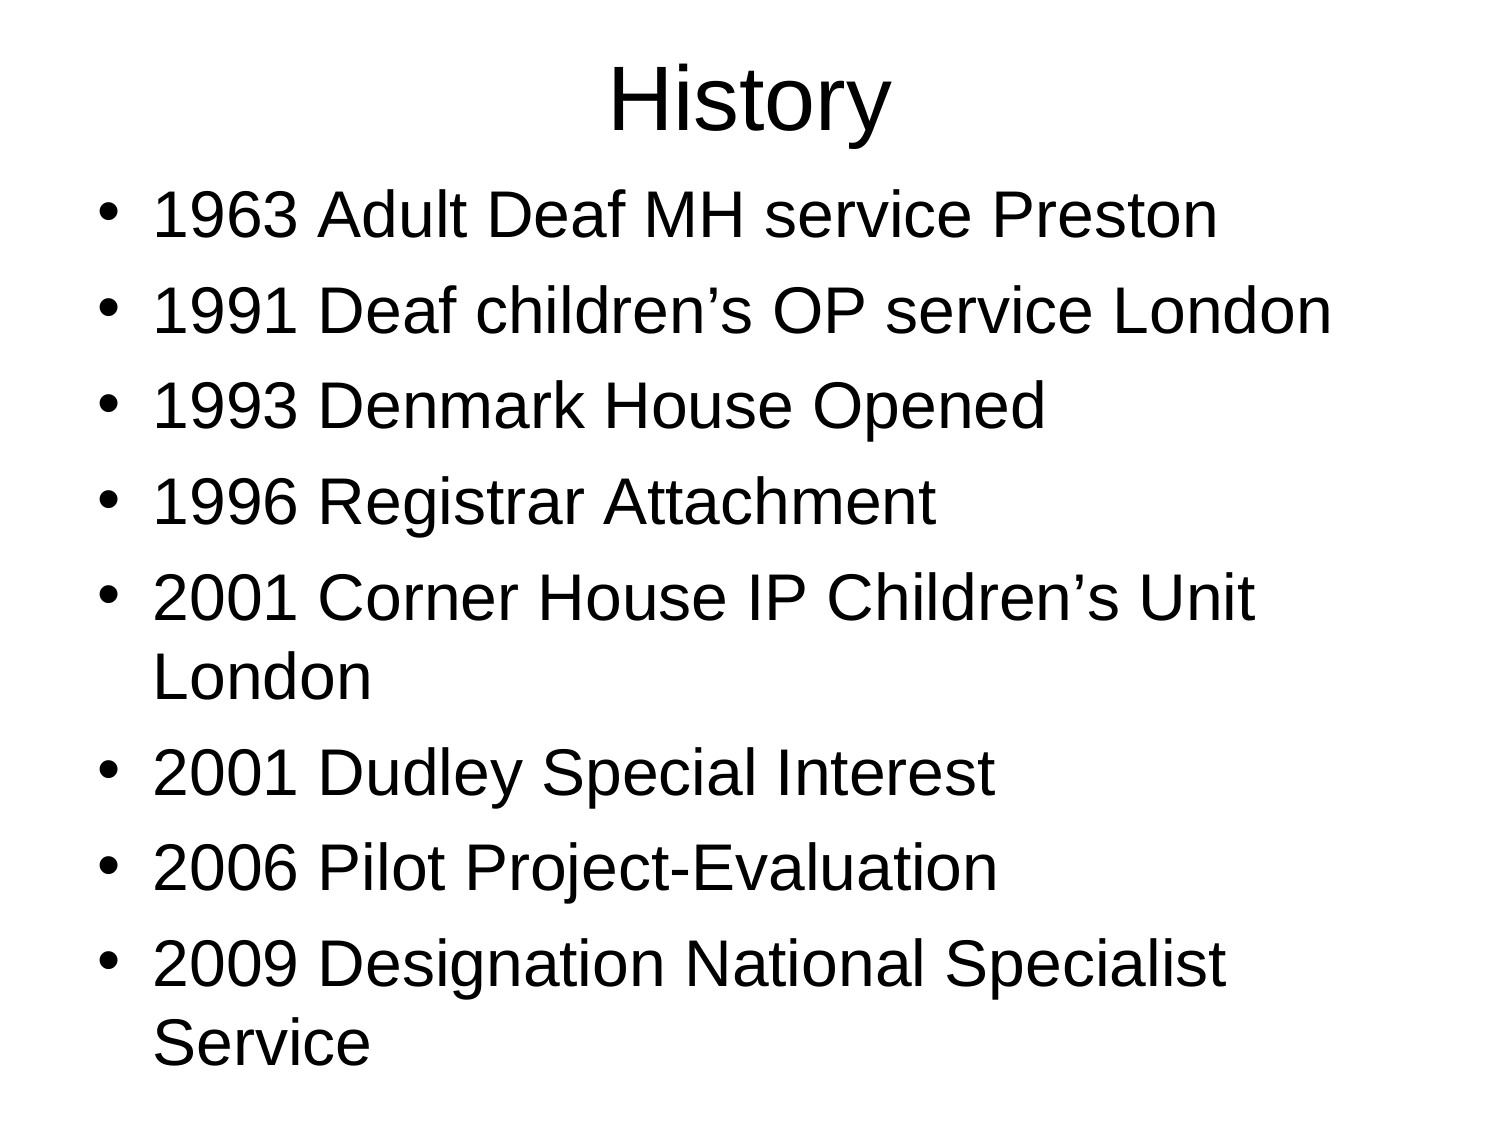

# History
1963 Adult Deaf MH service Preston
1991 Deaf children’s OP service London
1993 Denmark House Opened
1996 Registrar Attachment
2001 Corner House IP Children’s Unit London
2001 Dudley Special Interest
2006 Pilot Project-Evaluation
2009 Designation National Specialist Service